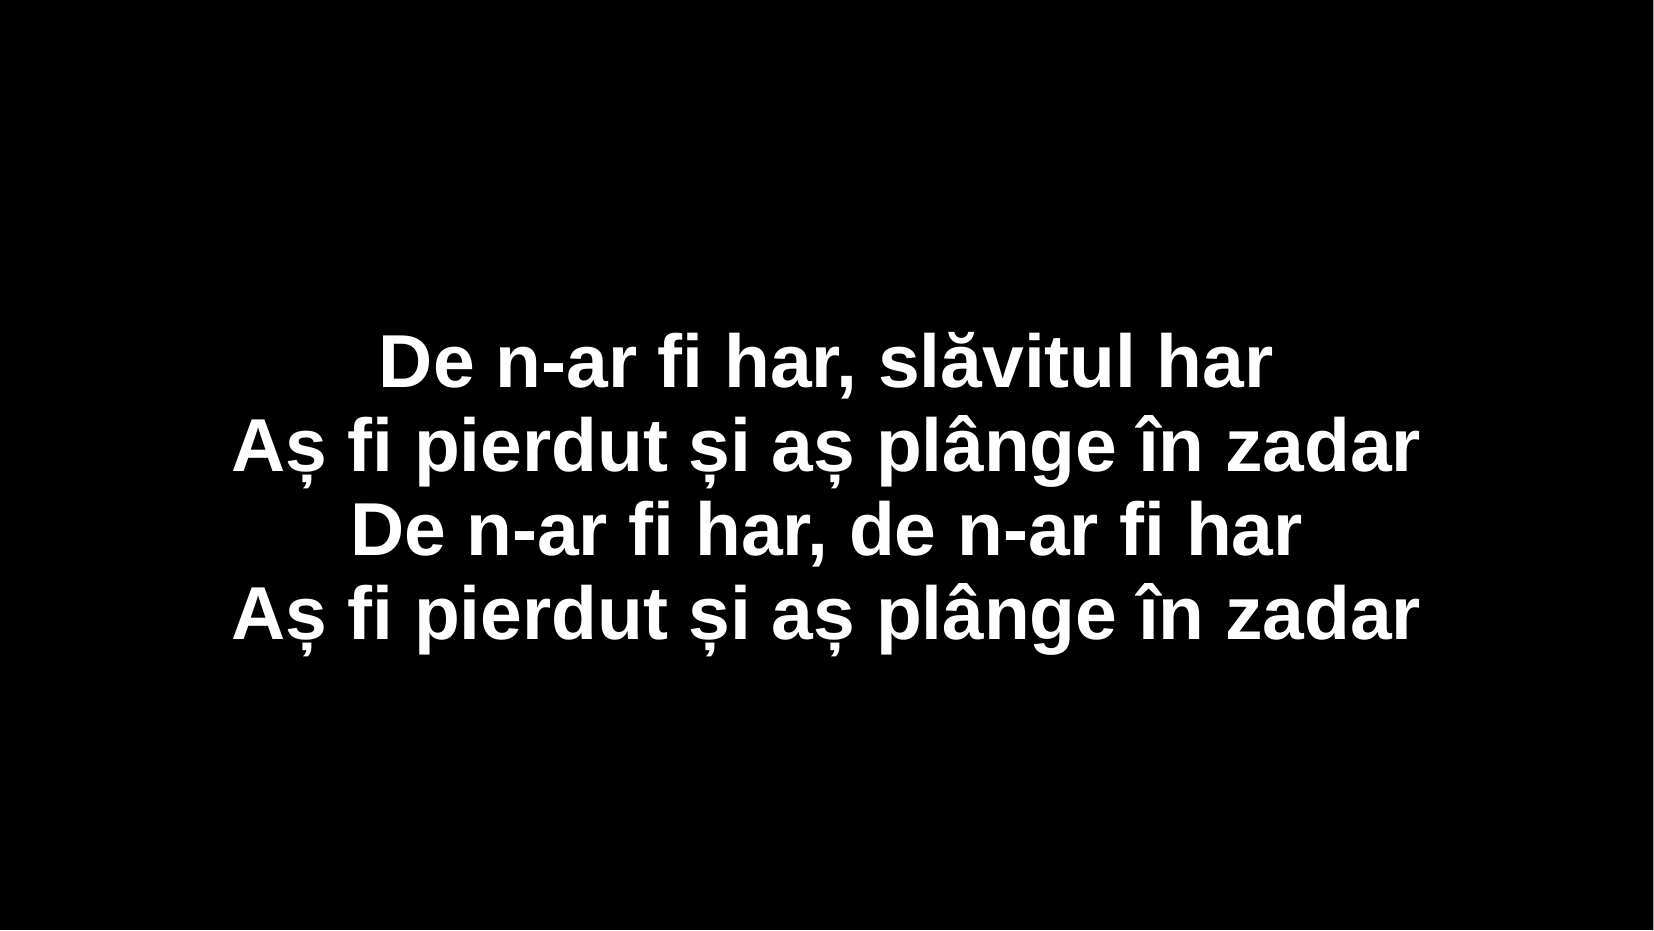

De n-ar fi har, slăvitul har
Aș fi pierdut și aș plânge în zadar
De n-ar fi har, de n-ar fi har
Aș fi pierdut și aș plânge în zadar